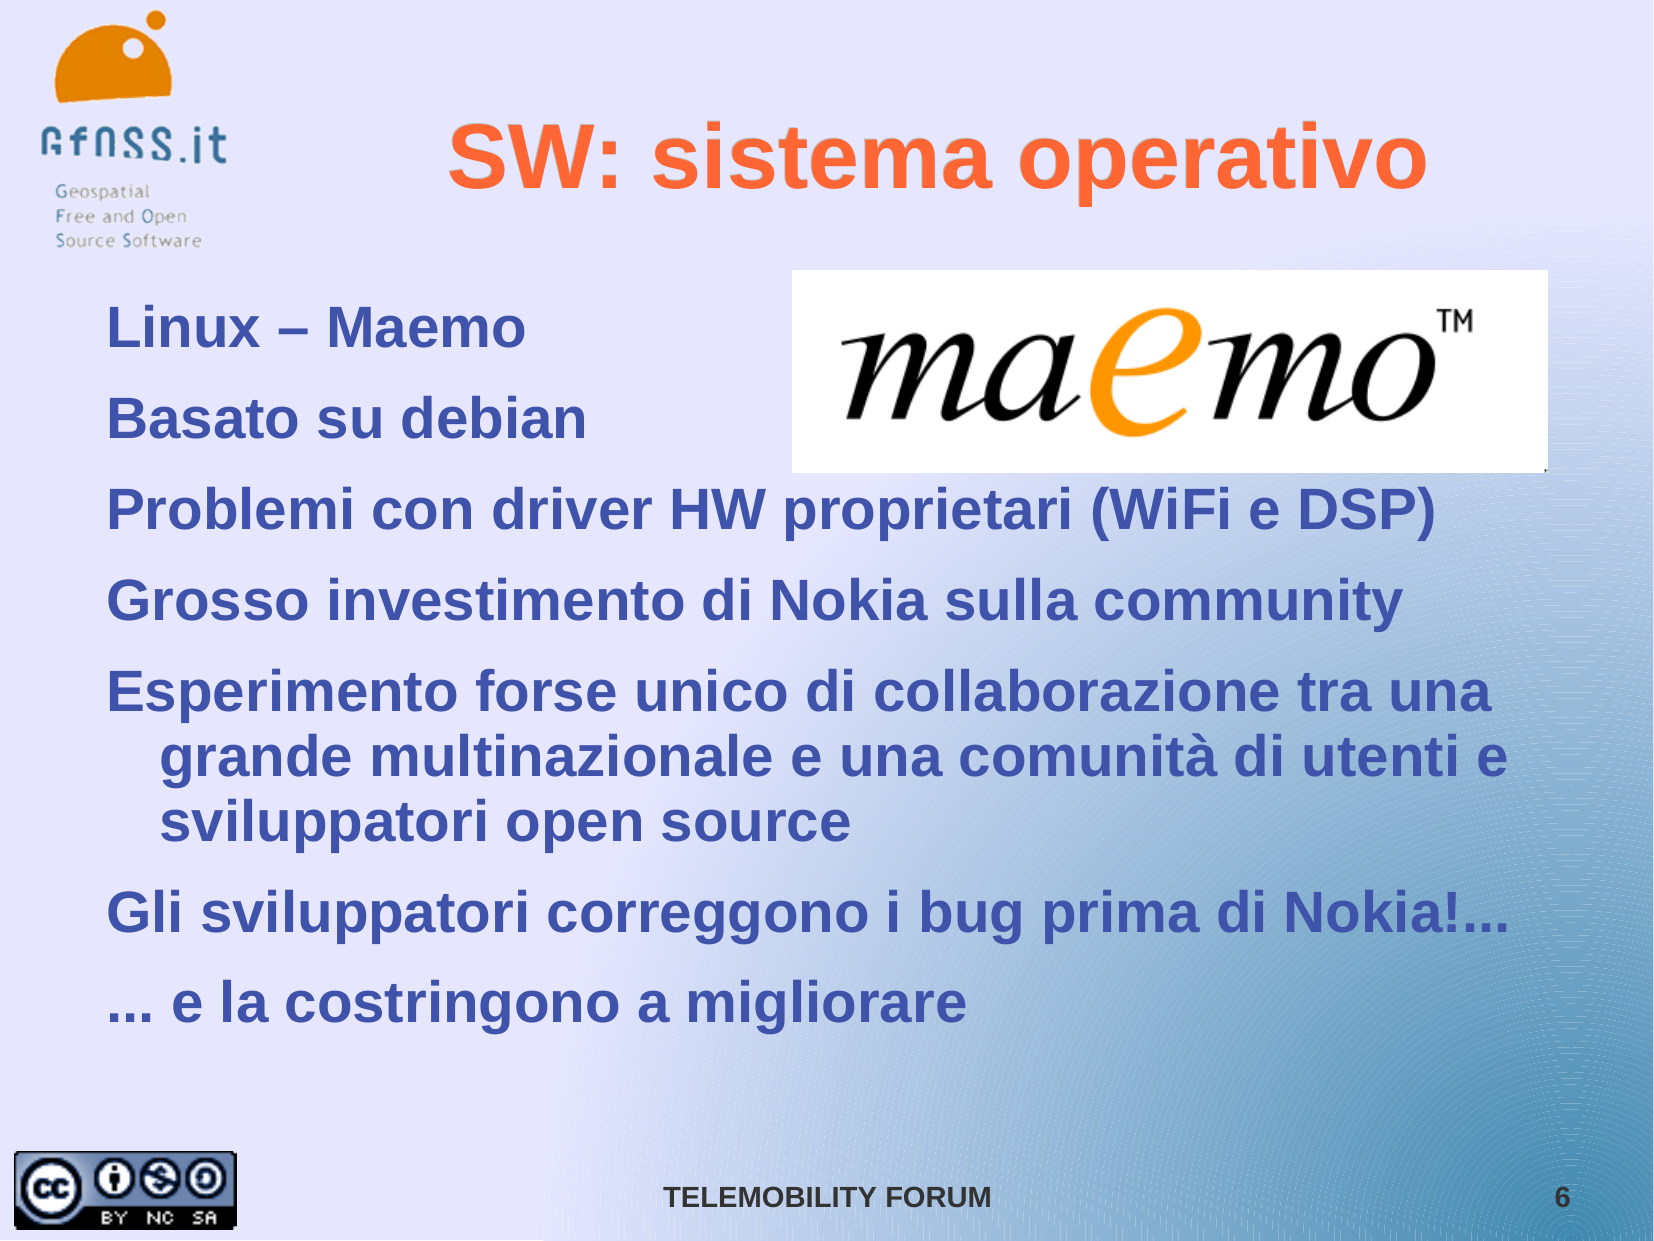

# SW: sistema operativo
Linux – Maemo
Basato su debian
Problemi con driver HW proprietari (WiFi e DSP)
Grosso investimento di Nokia sulla community
Esperimento forse unico di collaborazione tra una grande multinazionale e una comunità di utenti e sviluppatori open source
Gli sviluppatori correggono i bug prima di Nokia!...
... e la costringono a migliorare
INSERIRE NOME EVENTO
6